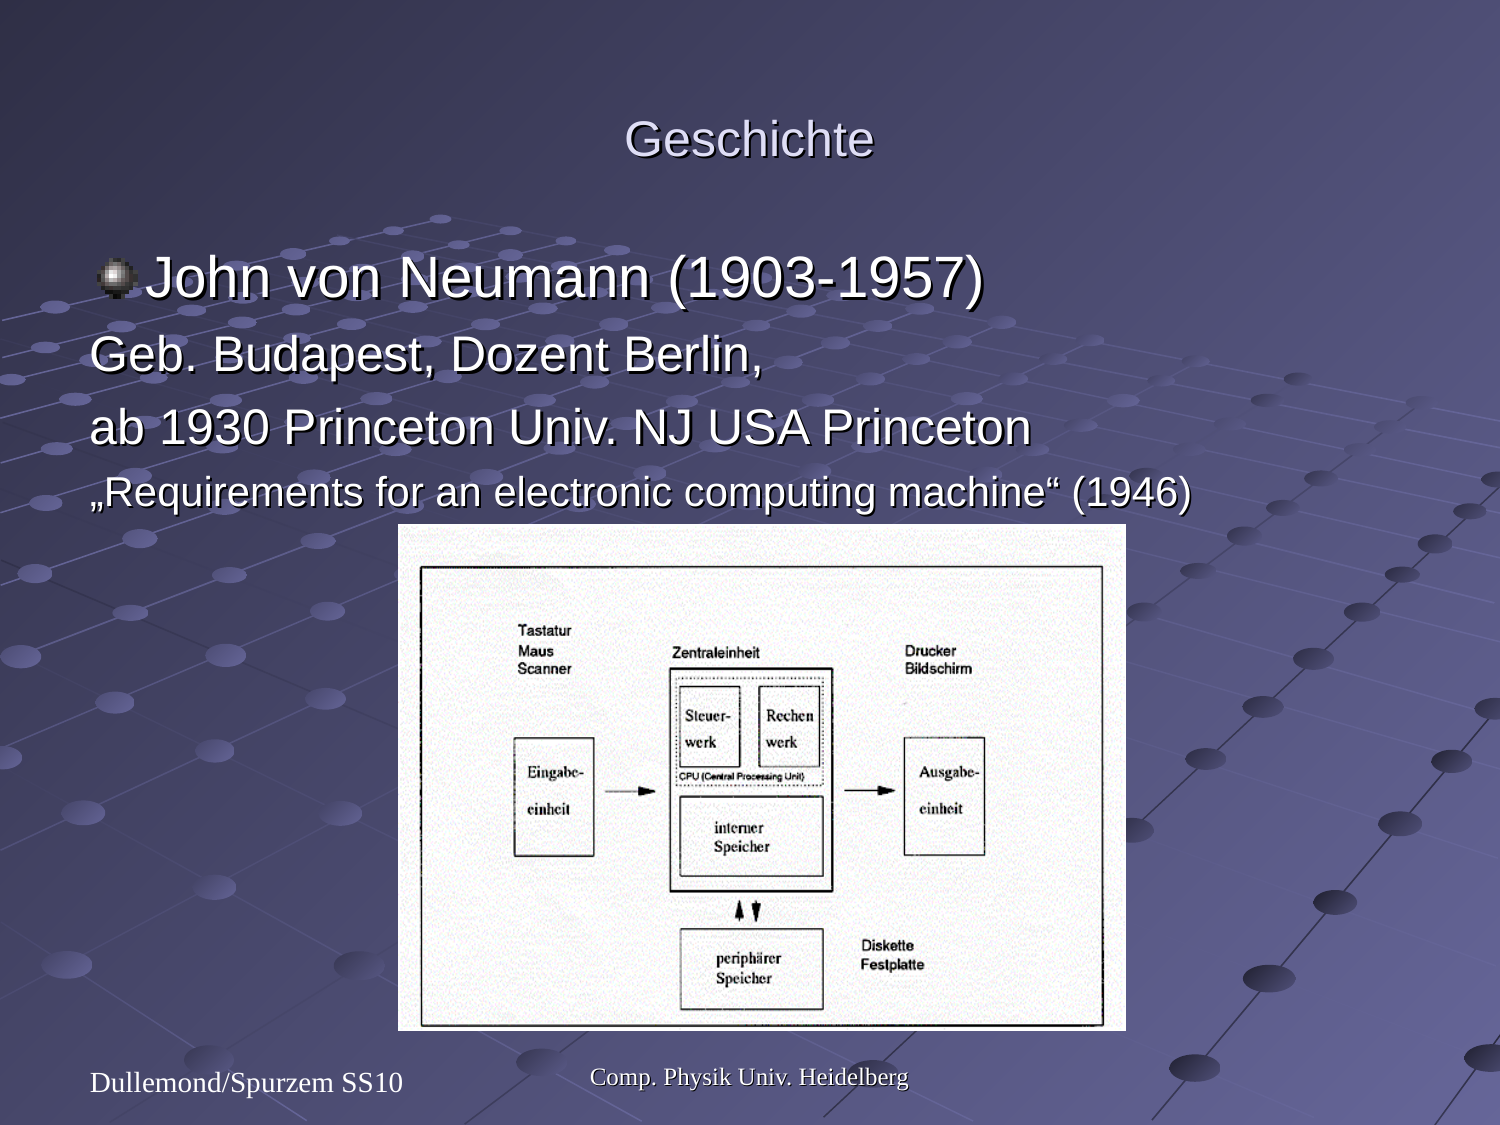

Geschichte
# John von Neumann (1903-1957)‏
Geb. Budapest, Dozent Berlin,
ab 1930 Princeton Univ. NJ USA Princeton
„Requirements for an electronic computing machine“ (1946)‏
August 22, 2002